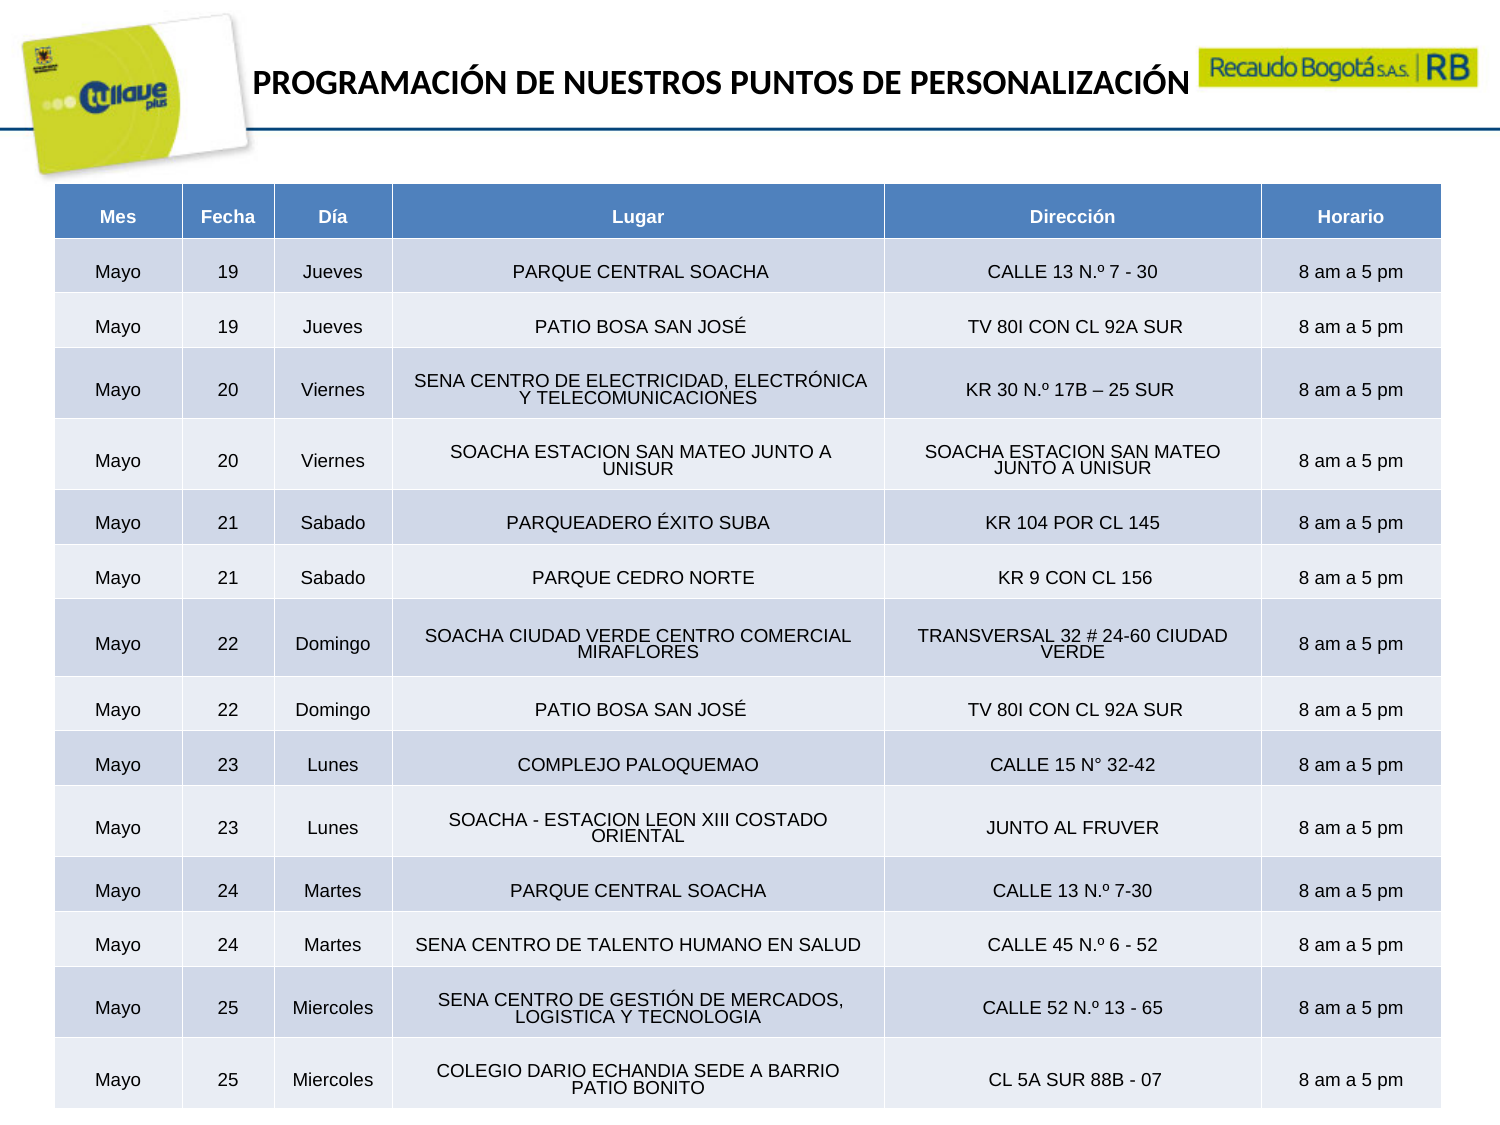

PROGRAMACIÓN DE NUESTROS PUNTOS DE PERSONALIZACIÓN
| Mes | Fecha | Día | Lugar | Dirección | Horario |
| --- | --- | --- | --- | --- | --- |
| Mayo | 19 | Jueves | PARQUE CENTRAL SOACHA | CALLE 13 N.º 7 - 30 | 8 am a 5 pm |
| Mayo | 19 | Jueves | PATIO BOSA SAN JOSÉ | TV 80I CON CL 92A SUR | 8 am a 5 pm |
| Mayo | 20 | Viernes | SENA CENTRO DE ELECTRICIDAD, ELECTRÓNICA Y TELECOMUNICACIONES | KR 30 N.º 17B – 25 SUR | 8 am a 5 pm |
| Mayo | 20 | Viernes | SOACHA ESTACION SAN MATEO JUNTO A UNISUR | SOACHA ESTACION SAN MATEO JUNTO A UNISUR | 8 am a 5 pm |
| Mayo | 21 | Sabado | PARQUEADERO ÉXITO SUBA | KR 104 POR CL 145 | 8 am a 5 pm |
| Mayo | 21 | Sabado | PARQUE CEDRO NORTE | KR 9 CON CL 156 | 8 am a 5 pm |
| Mayo | 22 | Domingo | SOACHA CIUDAD VERDE CENTRO COMERCIAL MIRAFLORES | TRANSVERSAL 32 # 24-60 CIUDAD VERDE | 8 am a 5 pm |
| Mayo | 22 | Domingo | PATIO BOSA SAN JOSÉ | TV 80I CON CL 92A SUR | 8 am a 5 pm |
| Mayo | 23 | Lunes | COMPLEJO PALOQUEMAO | CALLE 15 N° 32-42 | 8 am a 5 pm |
| Mayo | 23 | Lunes | SOACHA - ESTACION LEON XIII COSTADO ORIENTAL | JUNTO AL FRUVER | 8 am a 5 pm |
| Mayo | 24 | Martes | PARQUE CENTRAL SOACHA | CALLE 13 N.º 7-30 | 8 am a 5 pm |
| Mayo | 24 | Martes | SENA CENTRO DE TALENTO HUMANO EN SALUD | CALLE 45 N.º 6 - 52 | 8 am a 5 pm |
| Mayo | 25 | Miercoles | SENA CENTRO DE GESTIÓN DE MERCADOS, LOGISTICA Y TECNOLOGIA | CALLE 52 N.º 13 - 65 | 8 am a 5 pm |
| Mayo | 25 | Miercoles | COLEGIO DARIO ECHANDIA SEDE A BARRIO PATIO BONITO | CL 5A SUR 88B - 07 | 8 am a 5 pm |